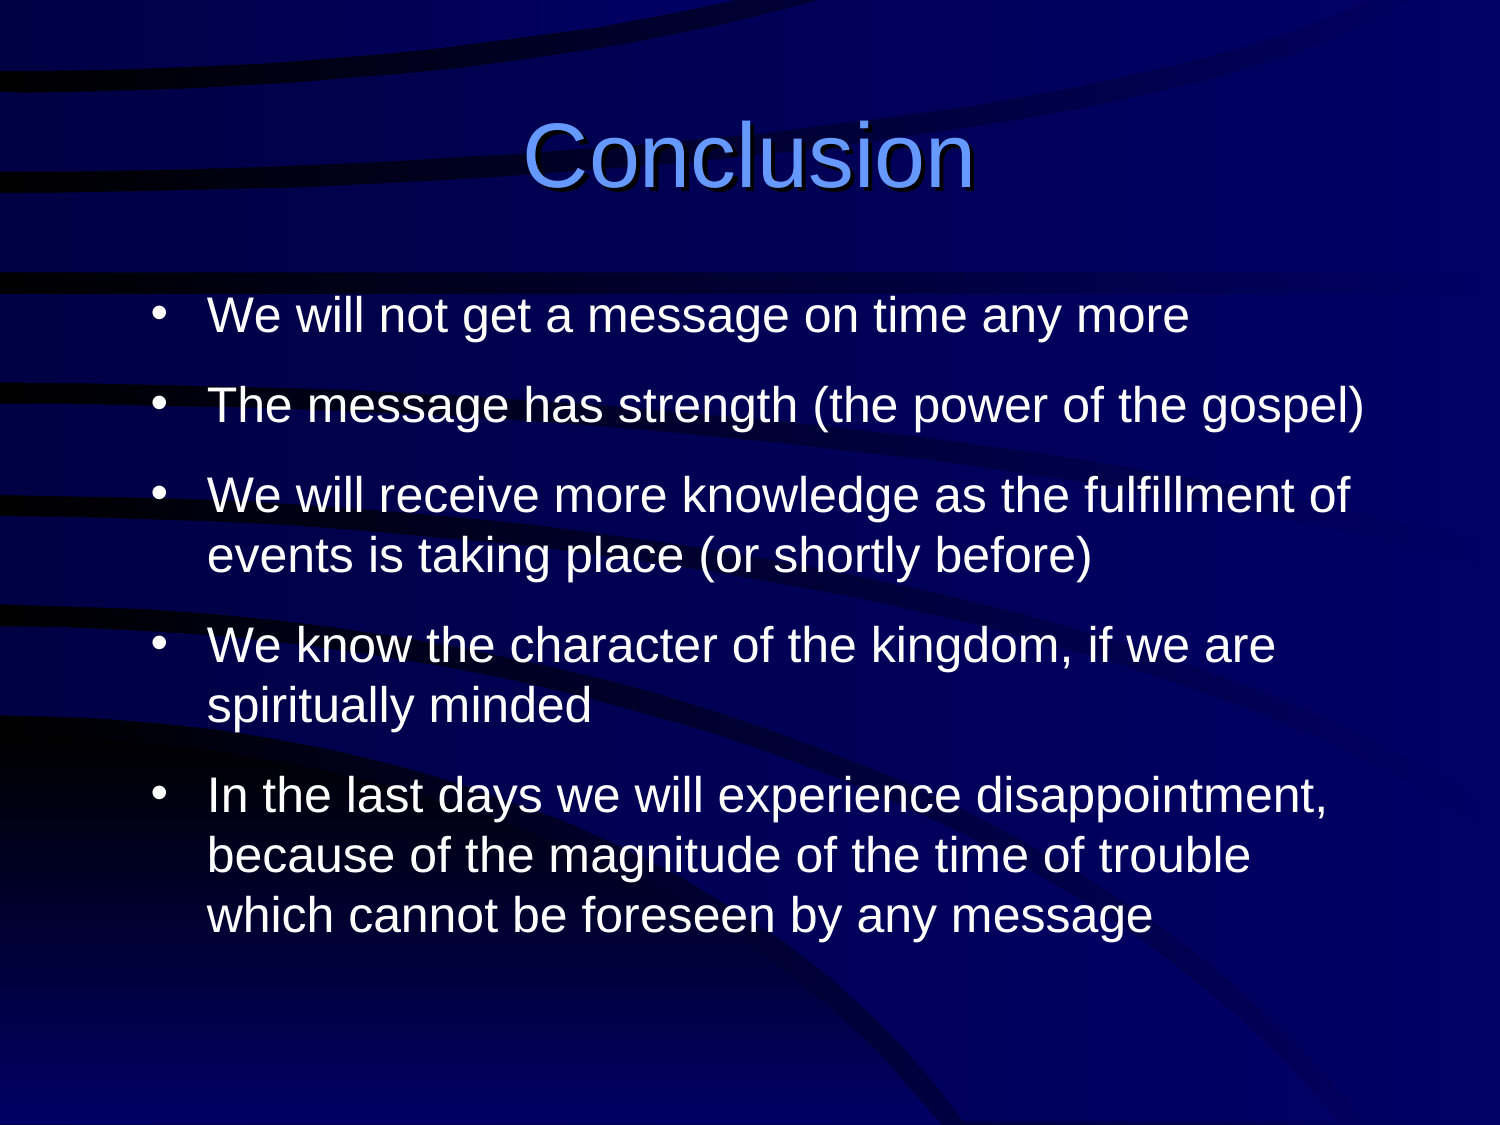

# Conclusion
We will not get a message on time any more
The message has strength (the power of the gospel)
We will receive more knowledge as the fulfillment of events is taking place (or shortly before)
We know the character of the kingdom, if we are spiritually minded
In the last days we will experience disappointment, because of the magnitude of the time of trouble which cannot be foreseen by any message